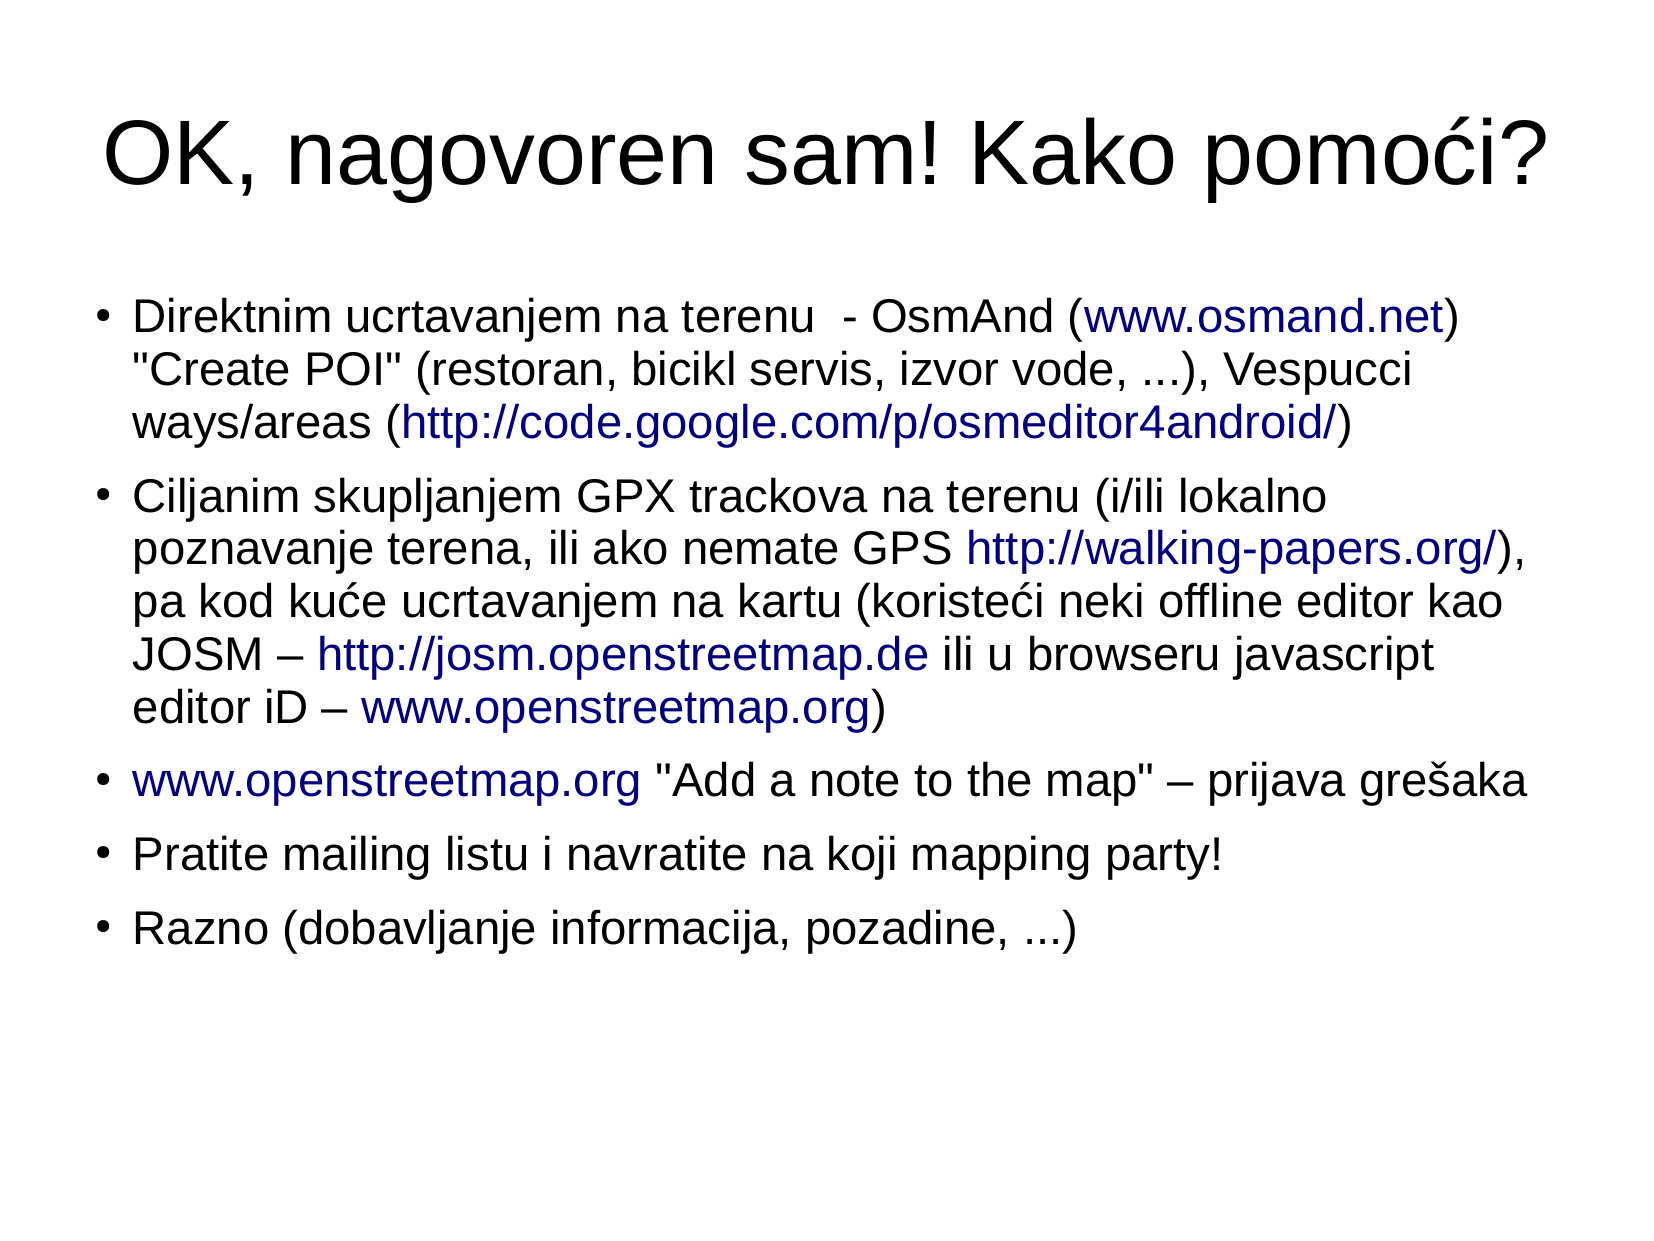

# OK, nagovoren sam! Kako pomoći?
Direktnim ucrtavanjem na terenu - OsmAnd (www.osmand.net) "Create POI" (restoran, bicikl servis, izvor vode, ...), Vespucci ways/areas (http://code.google.com/p/osmeditor4android/)
Ciljanim skupljanjem GPX trackova na terenu (i/ili lokalno poznavanje terena, ili ako nemate GPS http://walking-papers.org/), pa kod kuće ucrtavanjem na kartu (koristeći neki offline editor kao JOSM – http://josm.openstreetmap.de ili u browseru javascript editor iD – www.openstreetmap.org)
www.openstreetmap.org "Add a note to the map" – prijava grešaka
Pratite mailing listu i navratite na koji mapping party!
Razno (dobavljanje informacija, pozadine, ...)